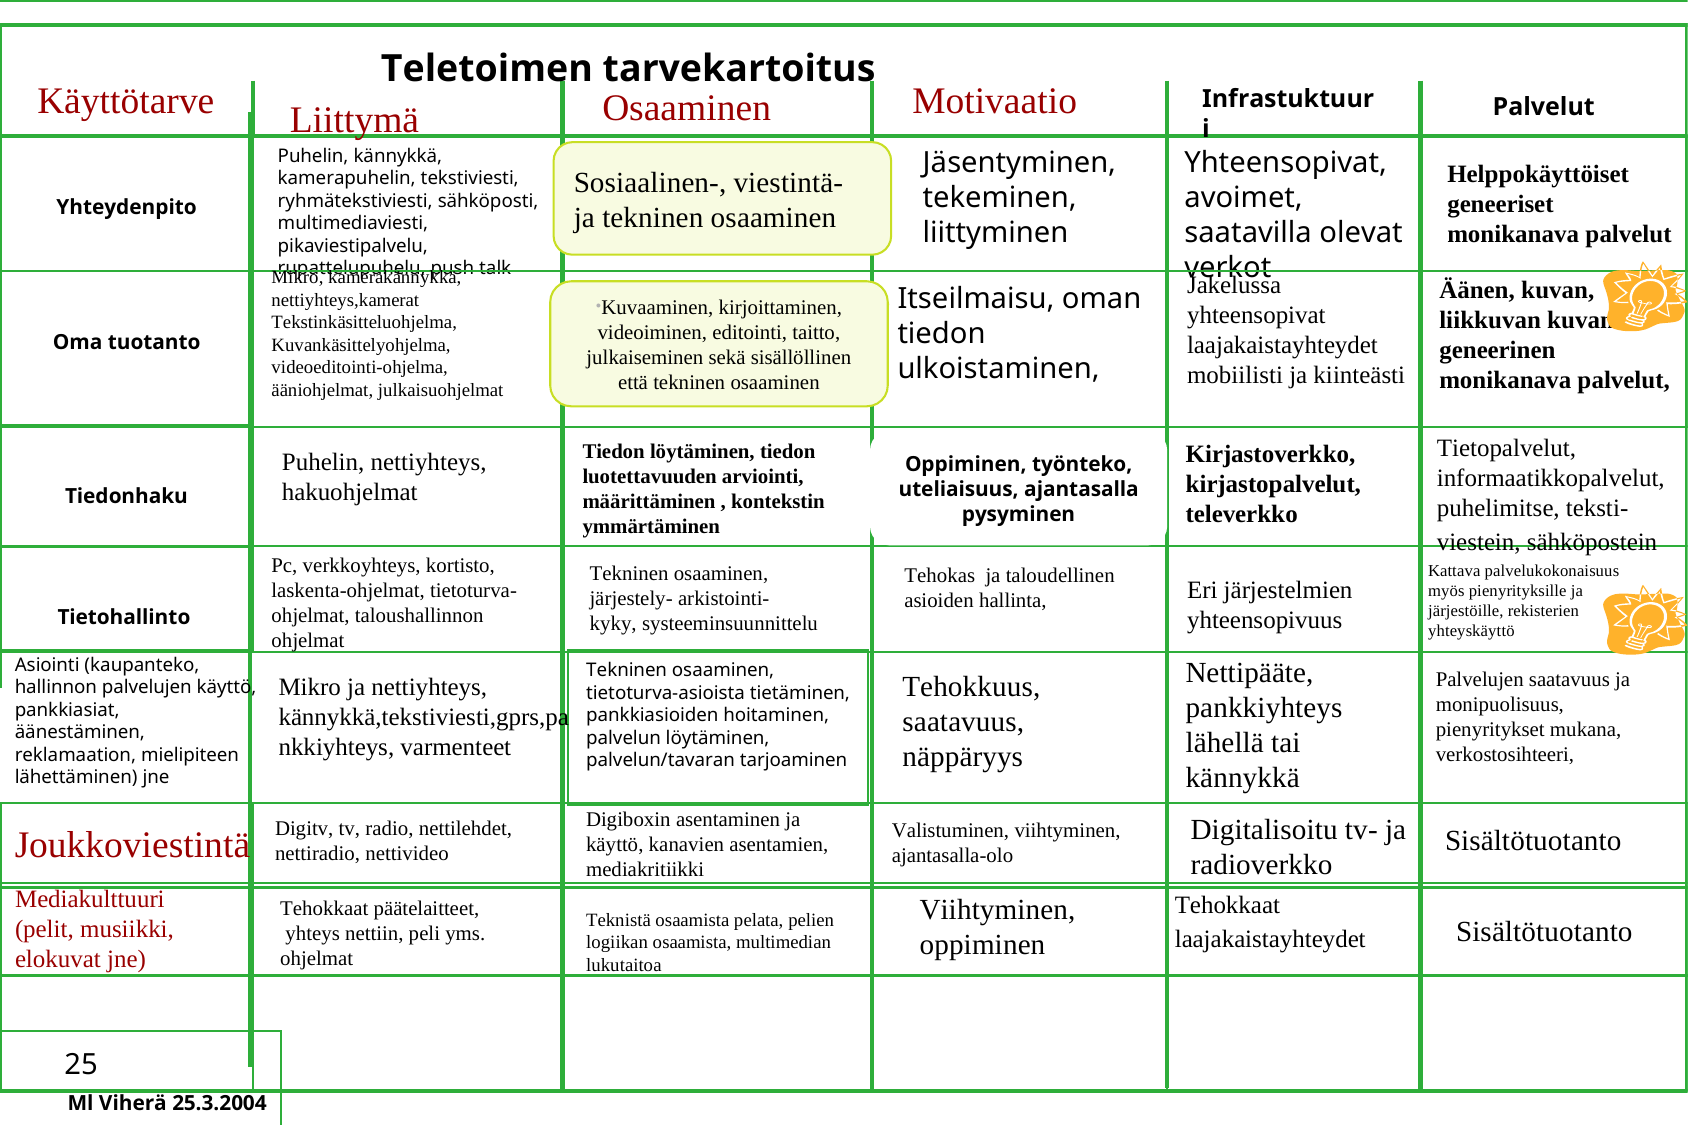

Teletoimen tarvekartoitus
Palvelut
Käyttötarve
Motivaatio
Osaaminen
Infrastuktuuri
Liittymä
Yhteydenpito
Puhelin, kännykkä, kamerapuhelin, tekstiviesti, ryhmätekstiviesti, sähköposti, multimediaviesti, pikaviestipalvelu, rupattelupuhelu, push talk
Jäsentyminen, tekeminen, liittyminen
Yhteensopivat, avoimet, saatavilla olevat verkot
Sosiaalinen-, viestintä- ja tekninen osaaminen
Helppokäyttöiset geneeriset monikanava palvelut
Mikro, kamerakännykkä, nettiyhteys,kamerat Tekstinkäsitteluohjelma, Kuvankäsittelyohjelma, videoeditointi-ohjelma, ääniohjelmat, julkaisuohjelmat
Jakelussa yhteensopivat laajakaistayhteydet
mobiilisti ja kiinteästi
Äänen, kuvan, liikkuvan kuvan geneerinen monikanava palvelut,
Oma tuotanto
Itseilmaisu, oman tiedon ulkoistaminen,
Kuvaaminen, kirjoittaminen, videoiminen, editointi, taitto, julkaiseminen sekä sisällöllinen että tekninen osaaminen
Tietopalvelut, informaatikkopalvelut,
puhelimitse, teksti-
viestein, sähköpostein
Tiedonhaku
Tiedon löytäminen, tiedon luotettavuuden arviointi, määrittäminen , kontekstin ymmärtäminen
Kirjastoverkko, kirjastopalvelut, televerkko
Oppiminen, työnteko, uteliaisuus, ajantasalla pysyminen
Puhelin, nettiyhteys, hakuohjelmat
Pc, verkkoyhteys, kortisto,
laskenta-ohjelmat, tietoturva-ohjelmat, taloushallinnon ohjelmat
Tietohallinto
Tekninen osaaminen,
järjestely- arkistointi-
kyky, systeeminsuunnittelu
Kattava palvelukokonaisuus myös pienyrityksille ja järjestöille, rekisterien yhteyskäyttö
Tehokas ja taloudellinen asioiden hallinta,
Eri järjestelmien yhteensopivuus
Asiointi (kaupanteko, hallinnon palvelujen käyttö, pankkiasiat,
äänestäminen, reklamaation, mielipiteen lähettäminen) jne
Nettipääte, pankkiyhteys lähellä tai kännykkä
Tekninen osaaminen, tietoturva-asioista tietäminen, pankkiasioiden hoitaminen, palvelun löytäminen, palvelun/tavaran tarjoaminen
Palvelujen saatavuus ja monipuolisuus, pienyritykset mukana, verkostosihteeri,
Tehokkuus, saatavuus, näppäryys
Mikro ja nettiyhteys, kännykkä,tekstiviesti,gprs,pankkiyhteys, varmenteet
Digiboxin asentaminen ja käyttö, kanavien asentamien, mediakritiikki
Digitalisoitu tv- ja radioverkko
Digitv, tv, radio, nettilehdet, nettiradio, nettivideo
Valistuminen, viihtyminen,
ajantasalla-olo
Joukkoviestintä
Sisältötuotanto
Mediakulttuuri
(pelit, musiikki,
elokuvat jne)
Tehokkaat laajakaistayhteydet
Viihtyminen,
oppiminen
Tehokkaat päätelaitteet,
 yhteys nettiin, peli yms. ohjelmat
Teknistä osaamista pelata, pelien logiikan osaamista, multimedian lukutaitoa
Sisältötuotanto
Ml Viherä 25.3.2004
25